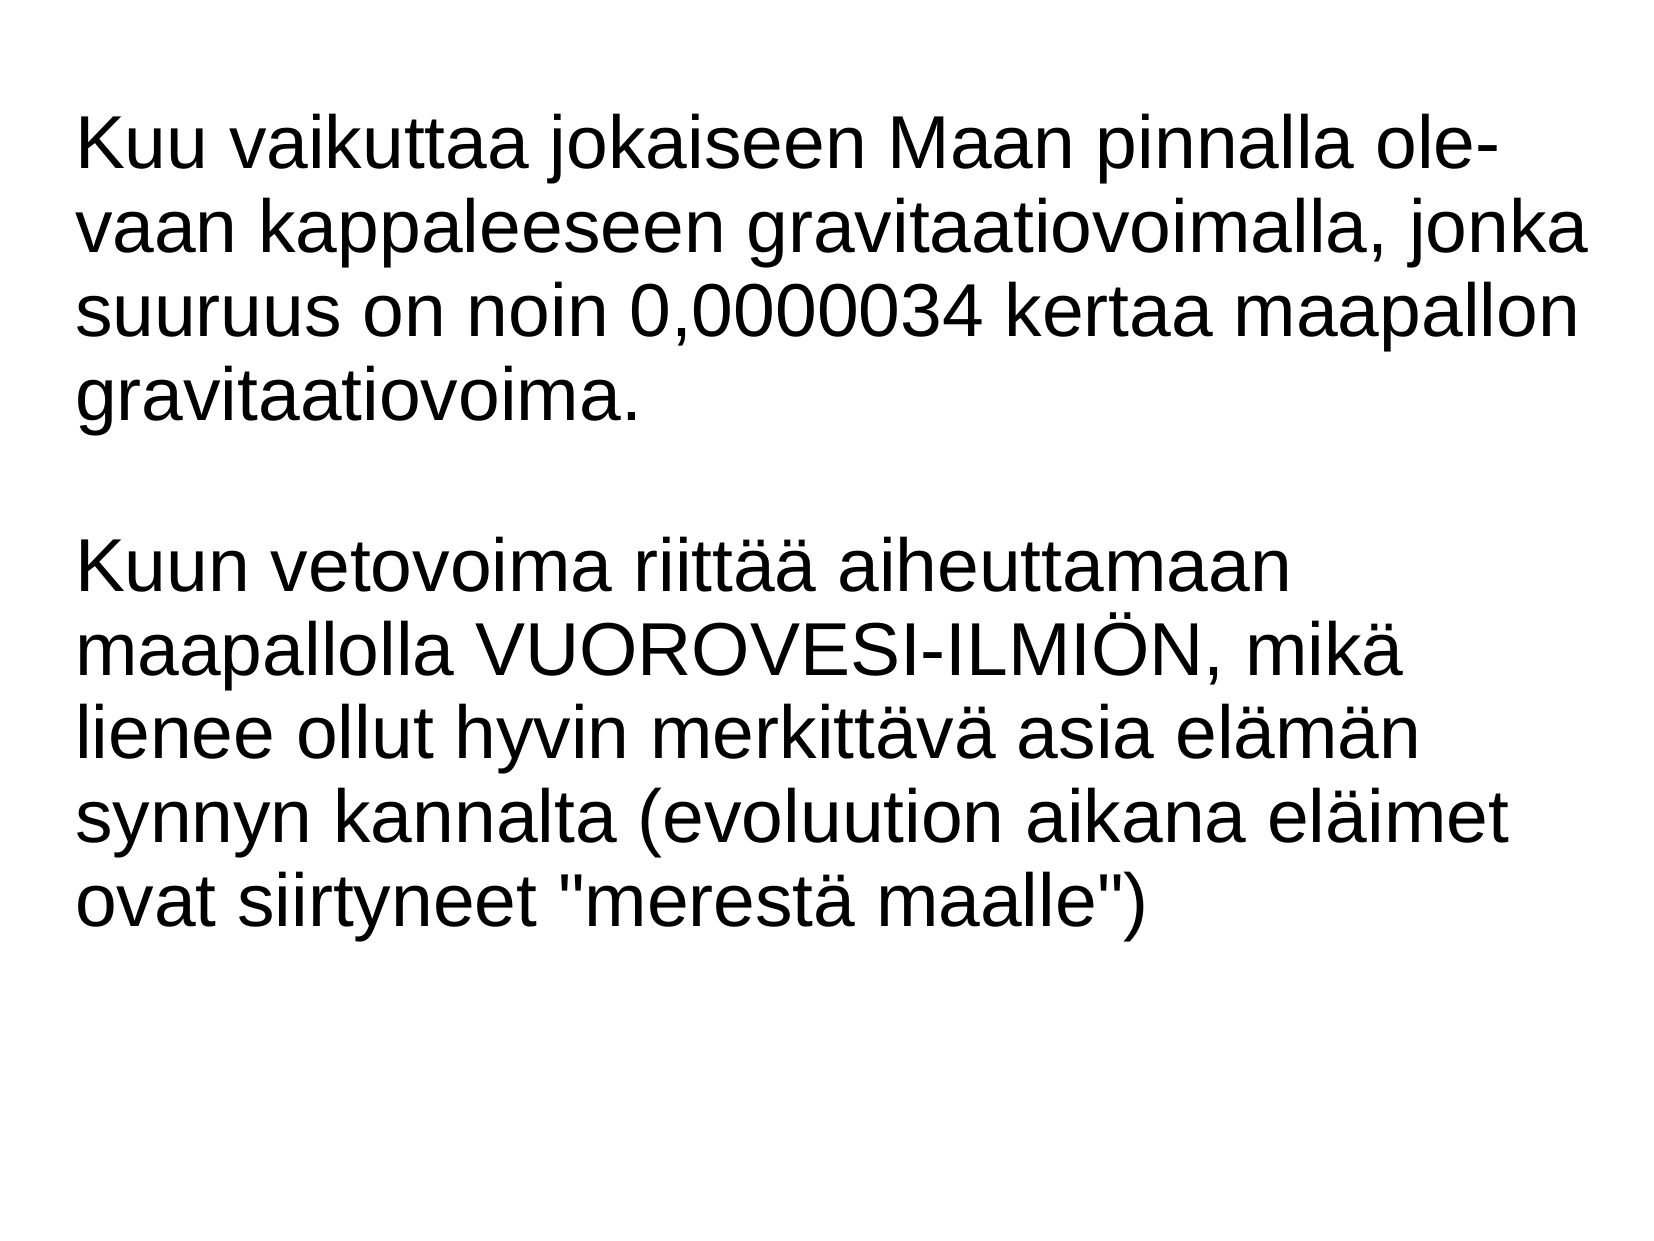

Kuu vaikuttaa jokaiseen Maan pinnalla ole-
vaan kappaleeseen gravitaatiovoimalla, jonka
suuruus on noin 0,0000034 kertaa maapallon
gravitaatiovoima.
Kuun vetovoima riittää aiheuttamaan
maapallolla VUOROVESI-ILMIÖN, mikä
lienee ollut hyvin merkittävä asia elämän
synnyn kannalta (evoluution aikana eläimet
ovat siirtyneet "merestä maalle")